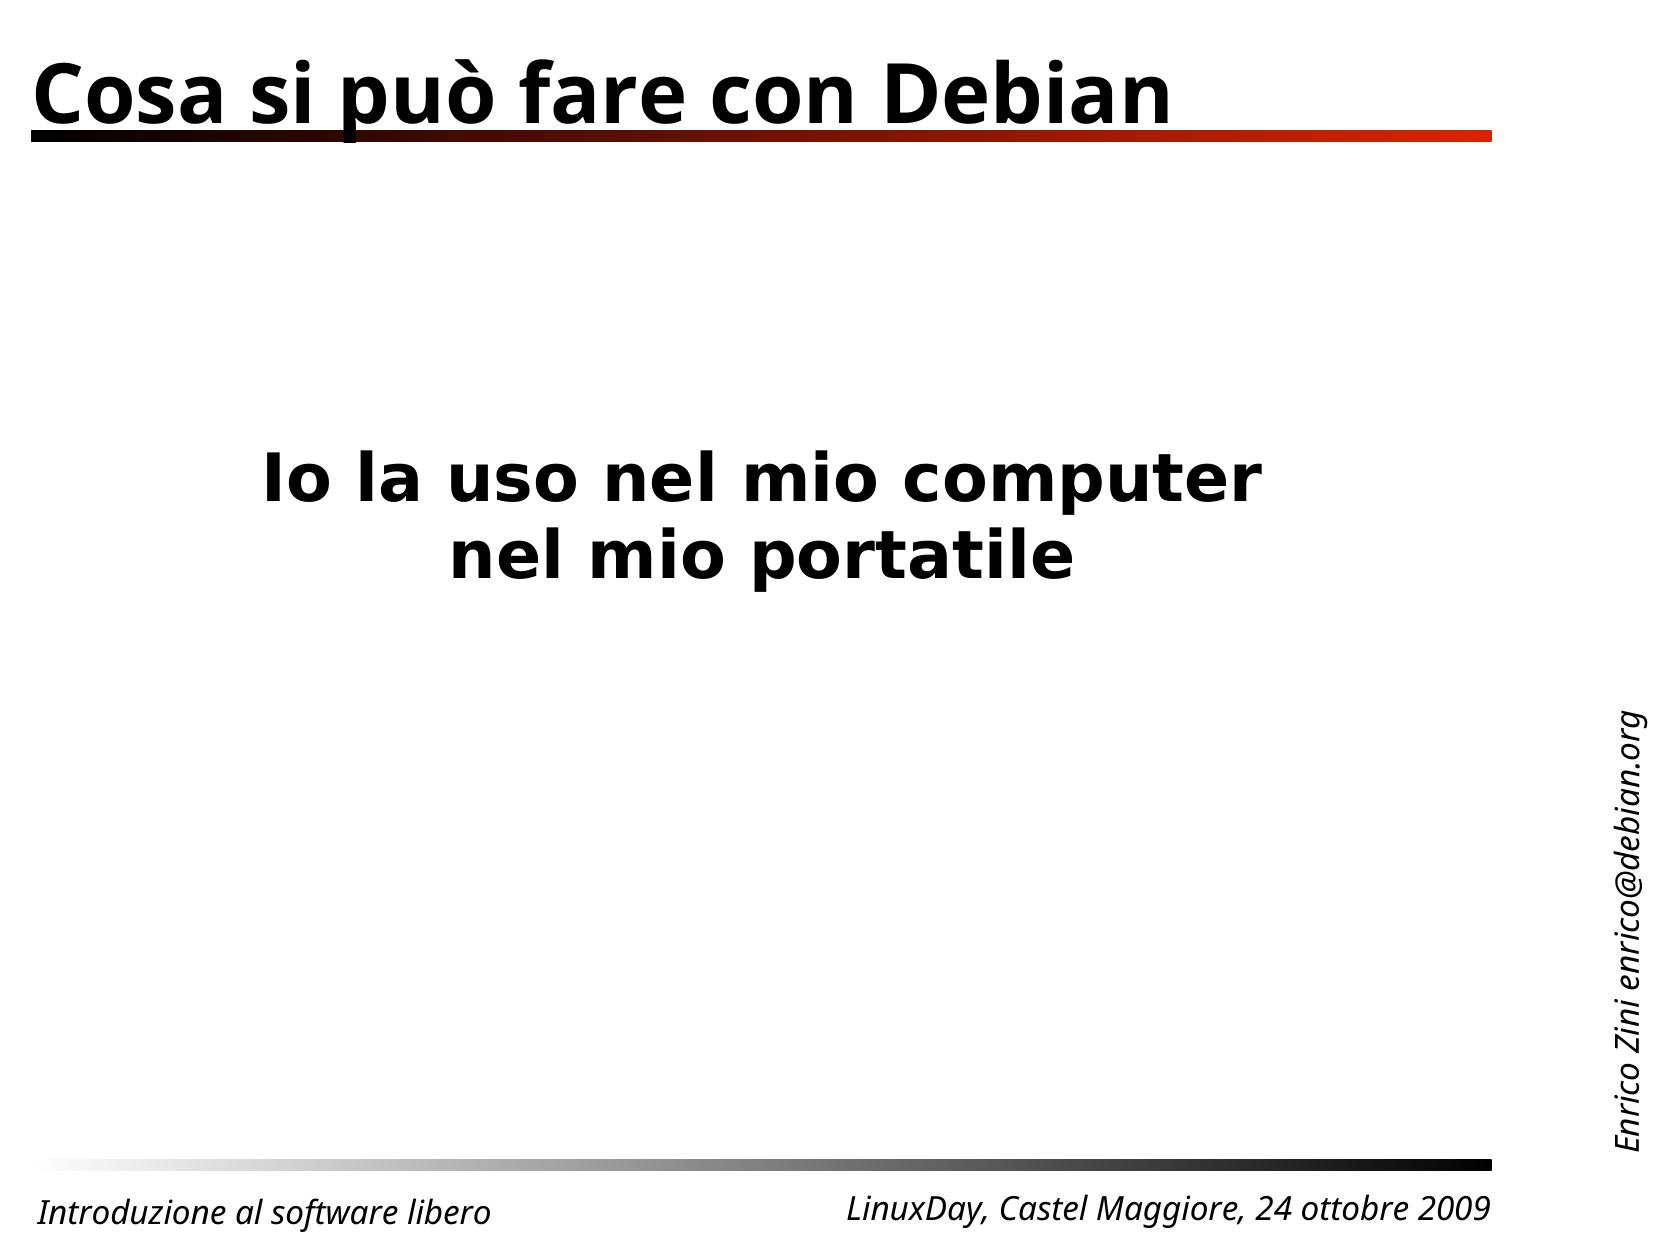

Cosa si può fare con Debian
Io la uso nel mio computer
nel mio portatile